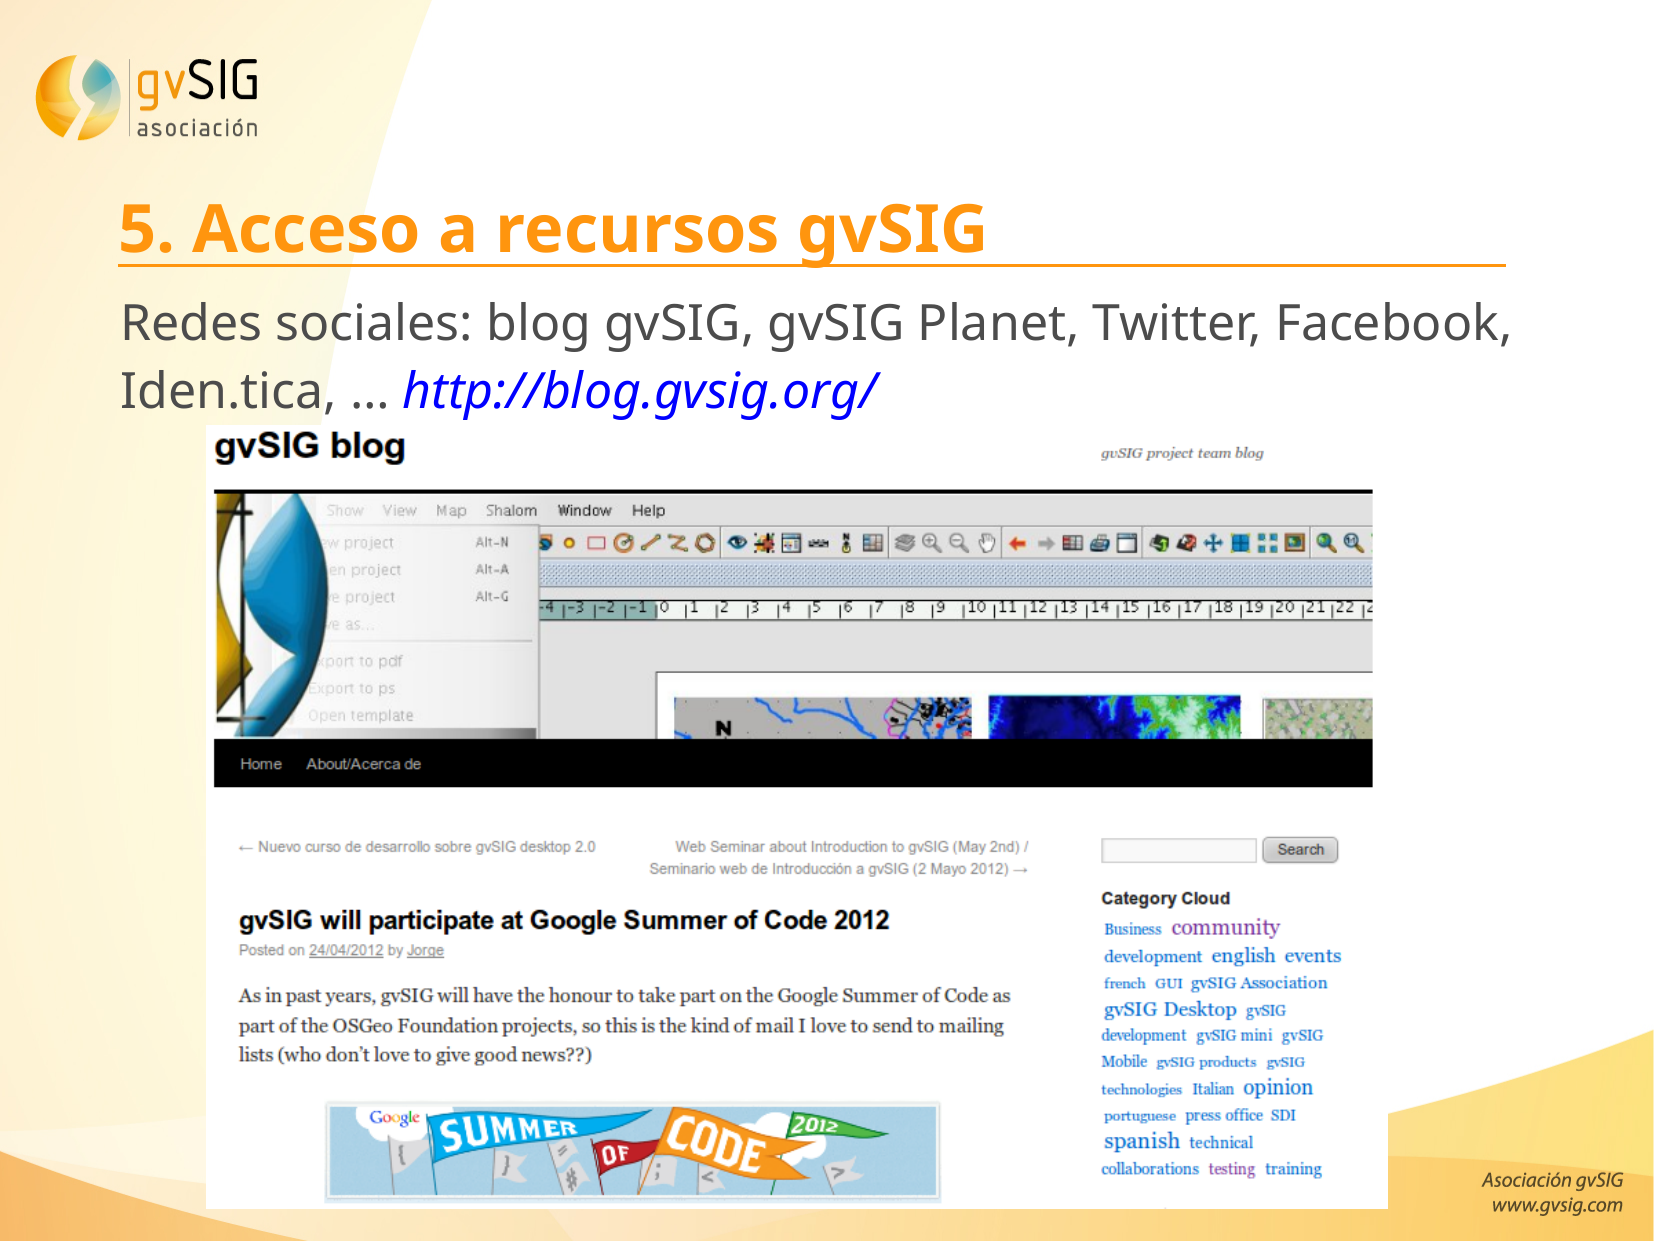

# 5. Acceso a recursos gvSIG
Redes sociales: blog gvSIG, gvSIG Planet, Twitter, Facebook, Iden.tica, … http://blog.gvsig.org/